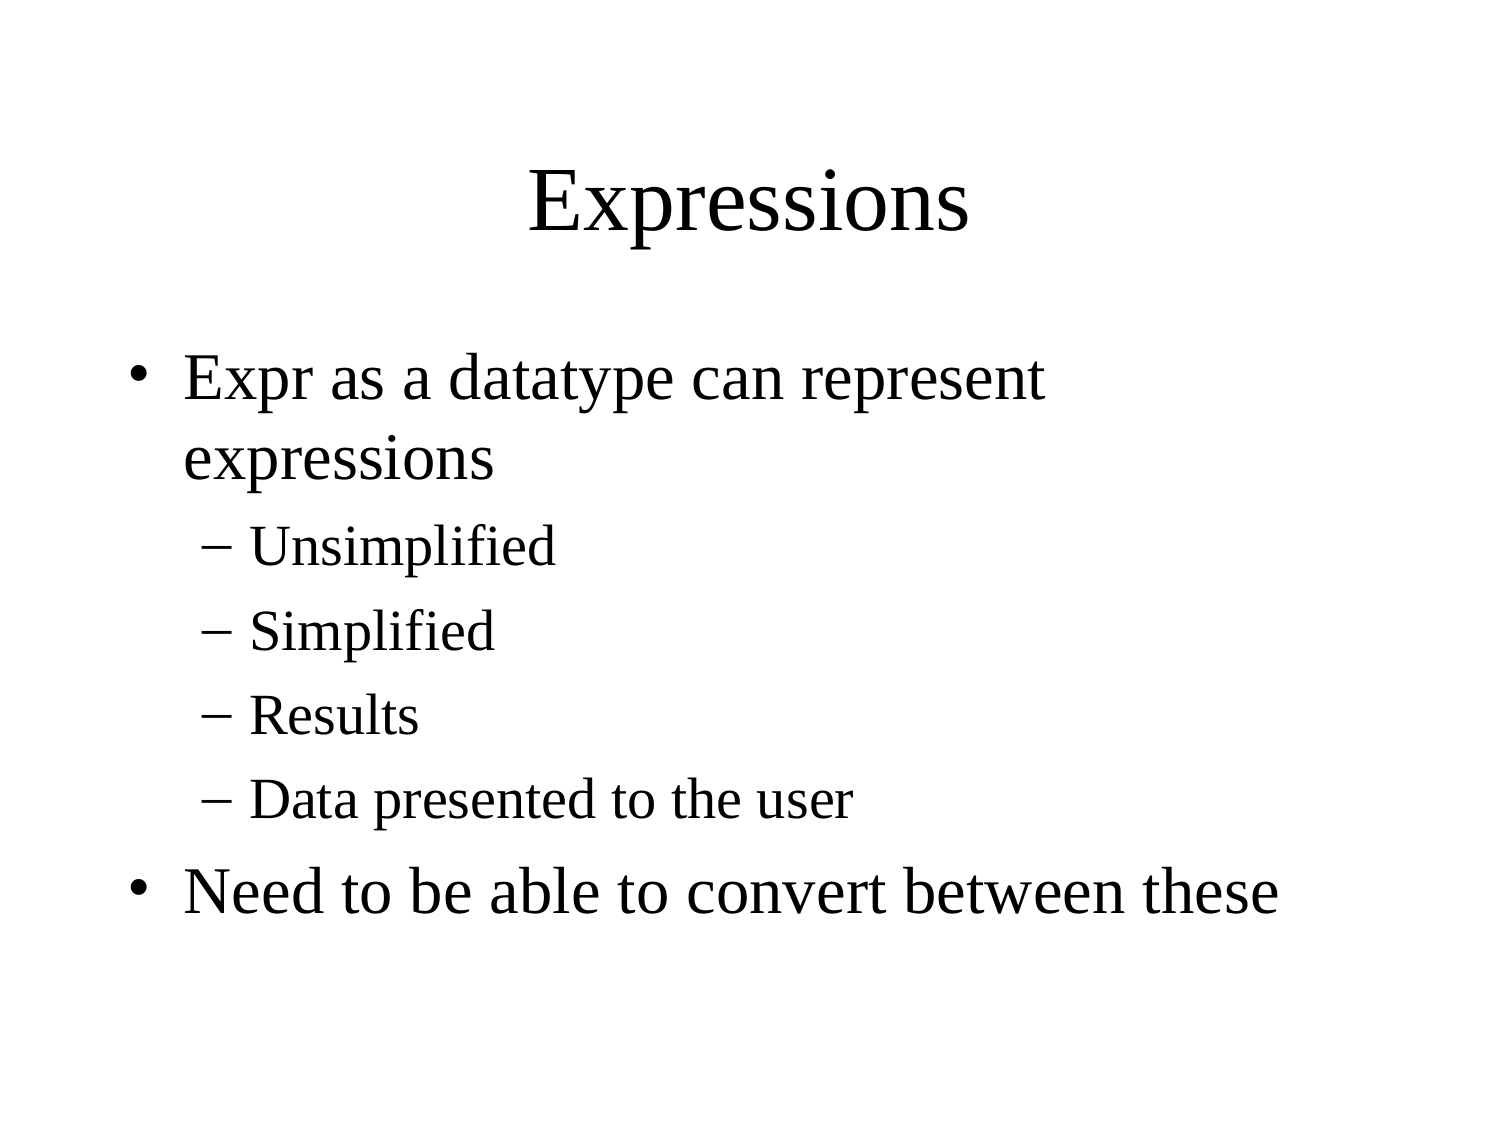

# Expressions
Expr as a datatype can represent expressions
Unsimplified
Simplified
Results
Data presented to the user
Need to be able to convert between these